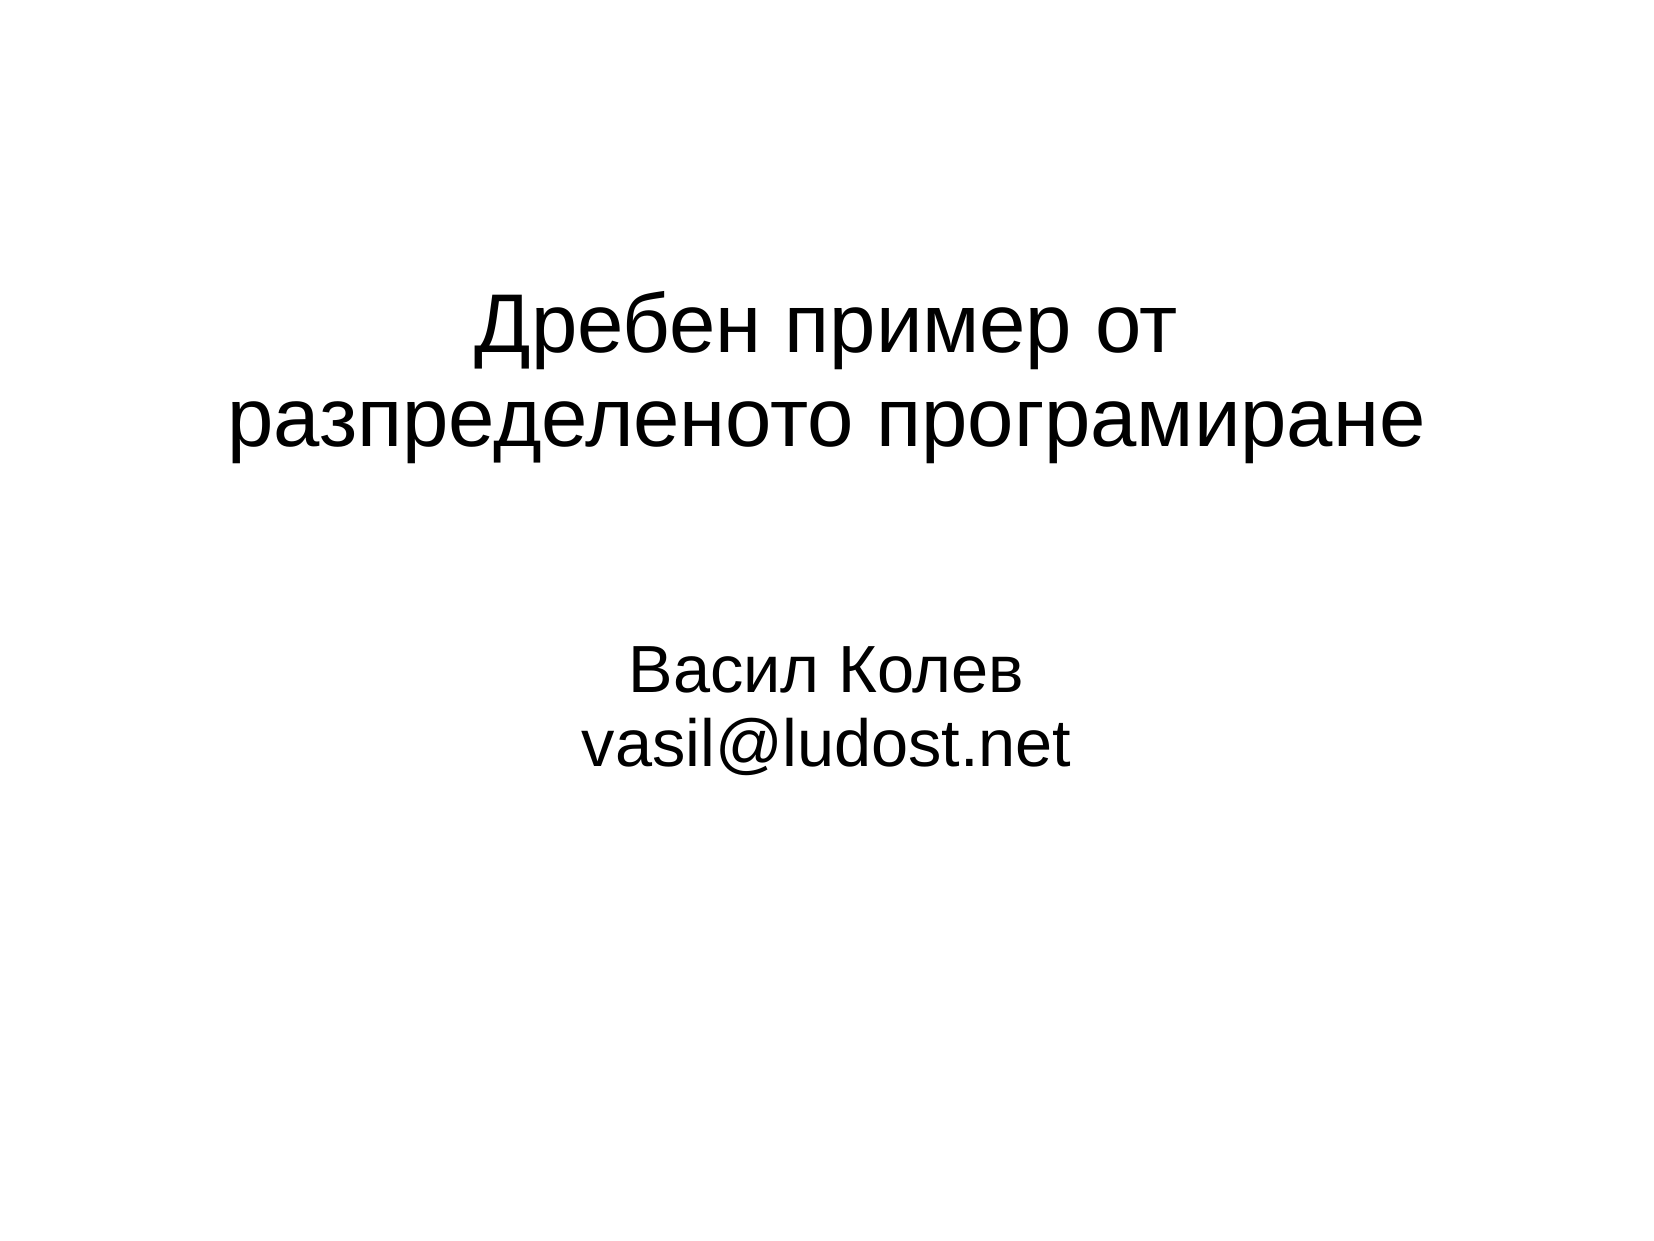

# Дребен пример от
разпределеното програмиране
Васил Колев
vasil@ludost.net